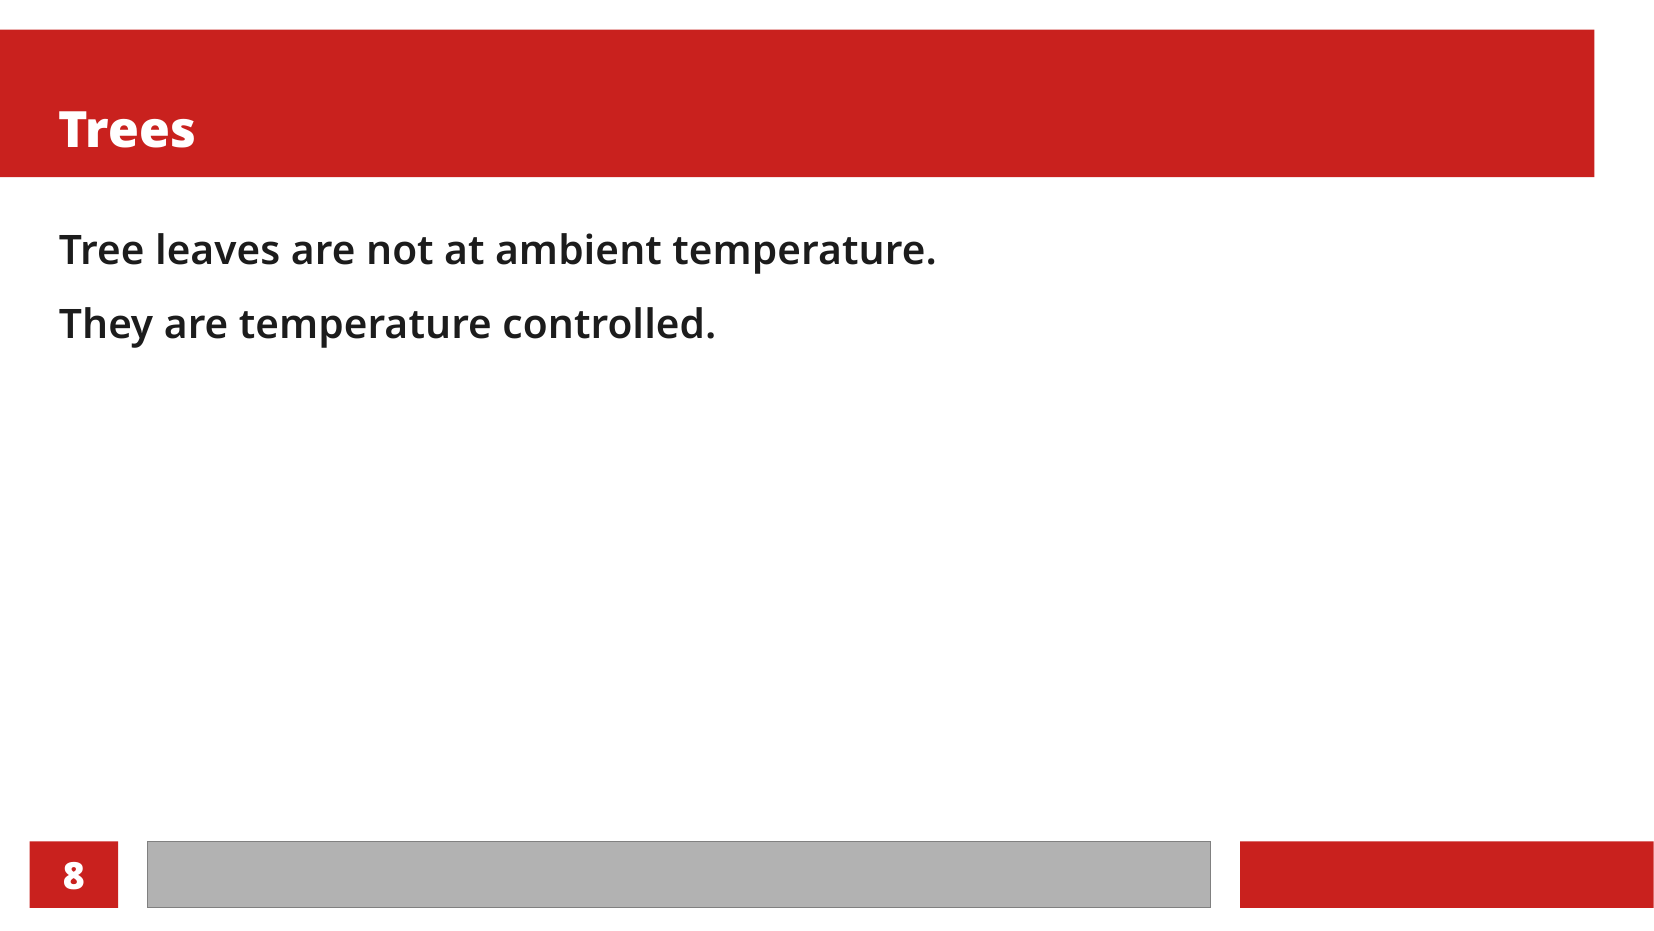

# Trees
Tree leaves are not at ambient temperature.
They are temperature controlled.
8